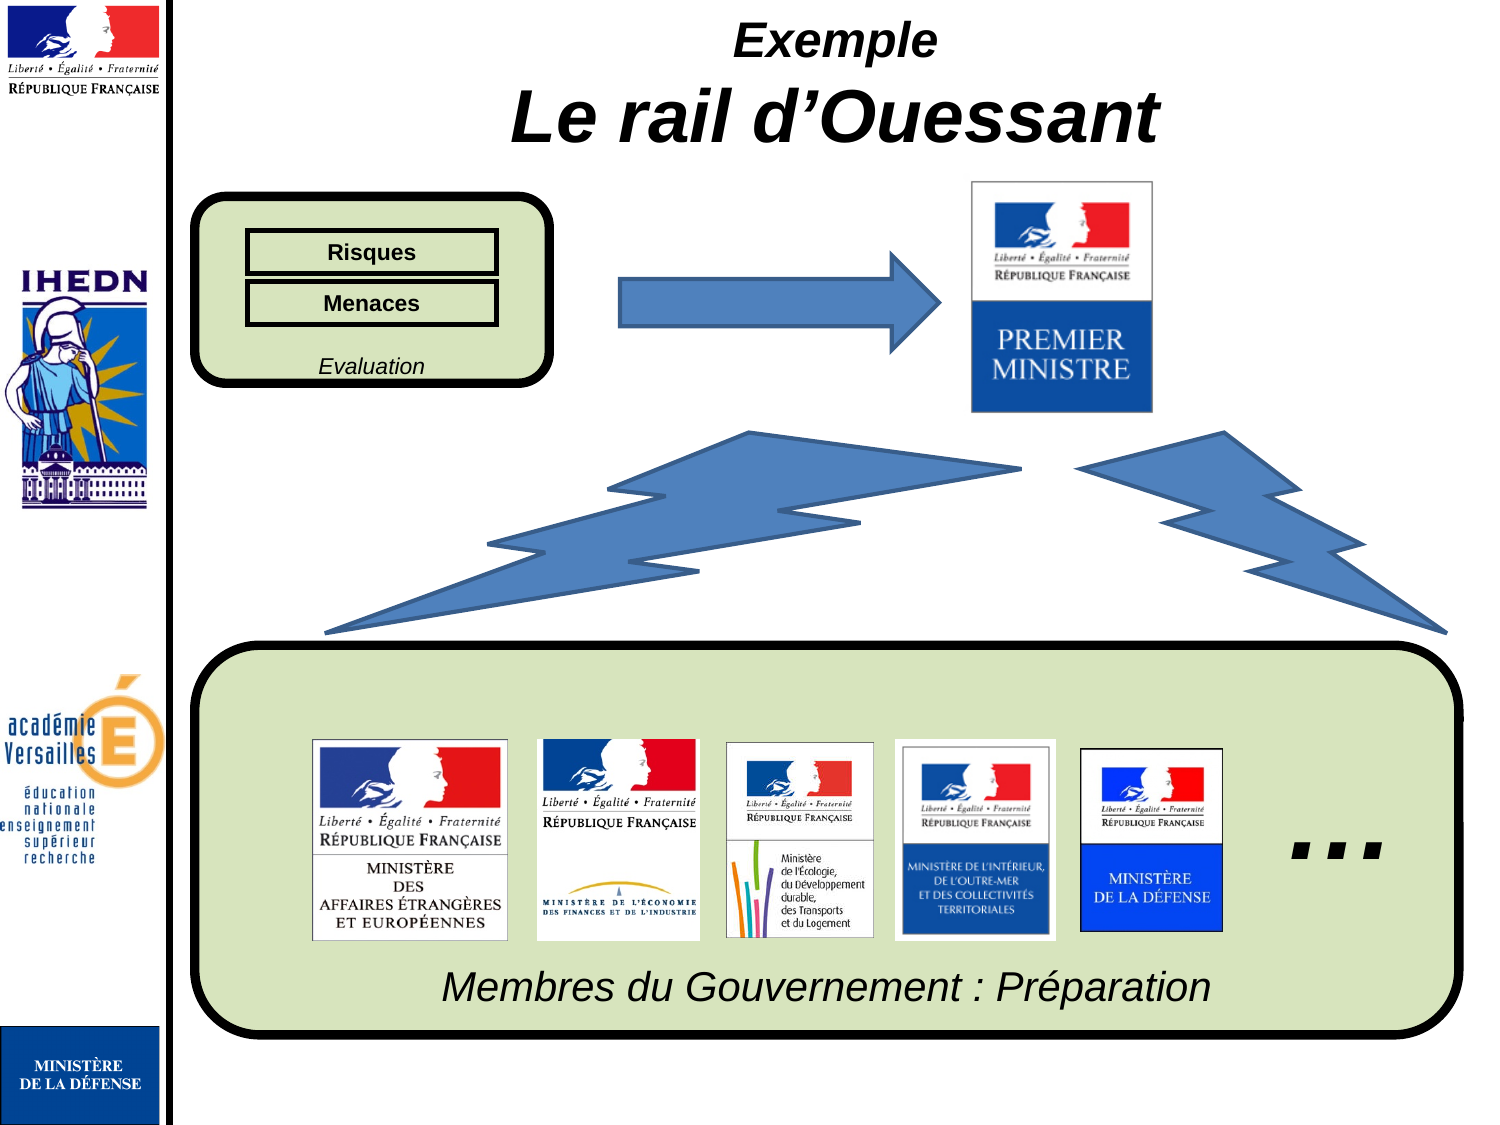

Exemple
Le rail d’Ouessant
Risques
Menaces
Evaluation
…
Membres du Gouvernement : Préparation